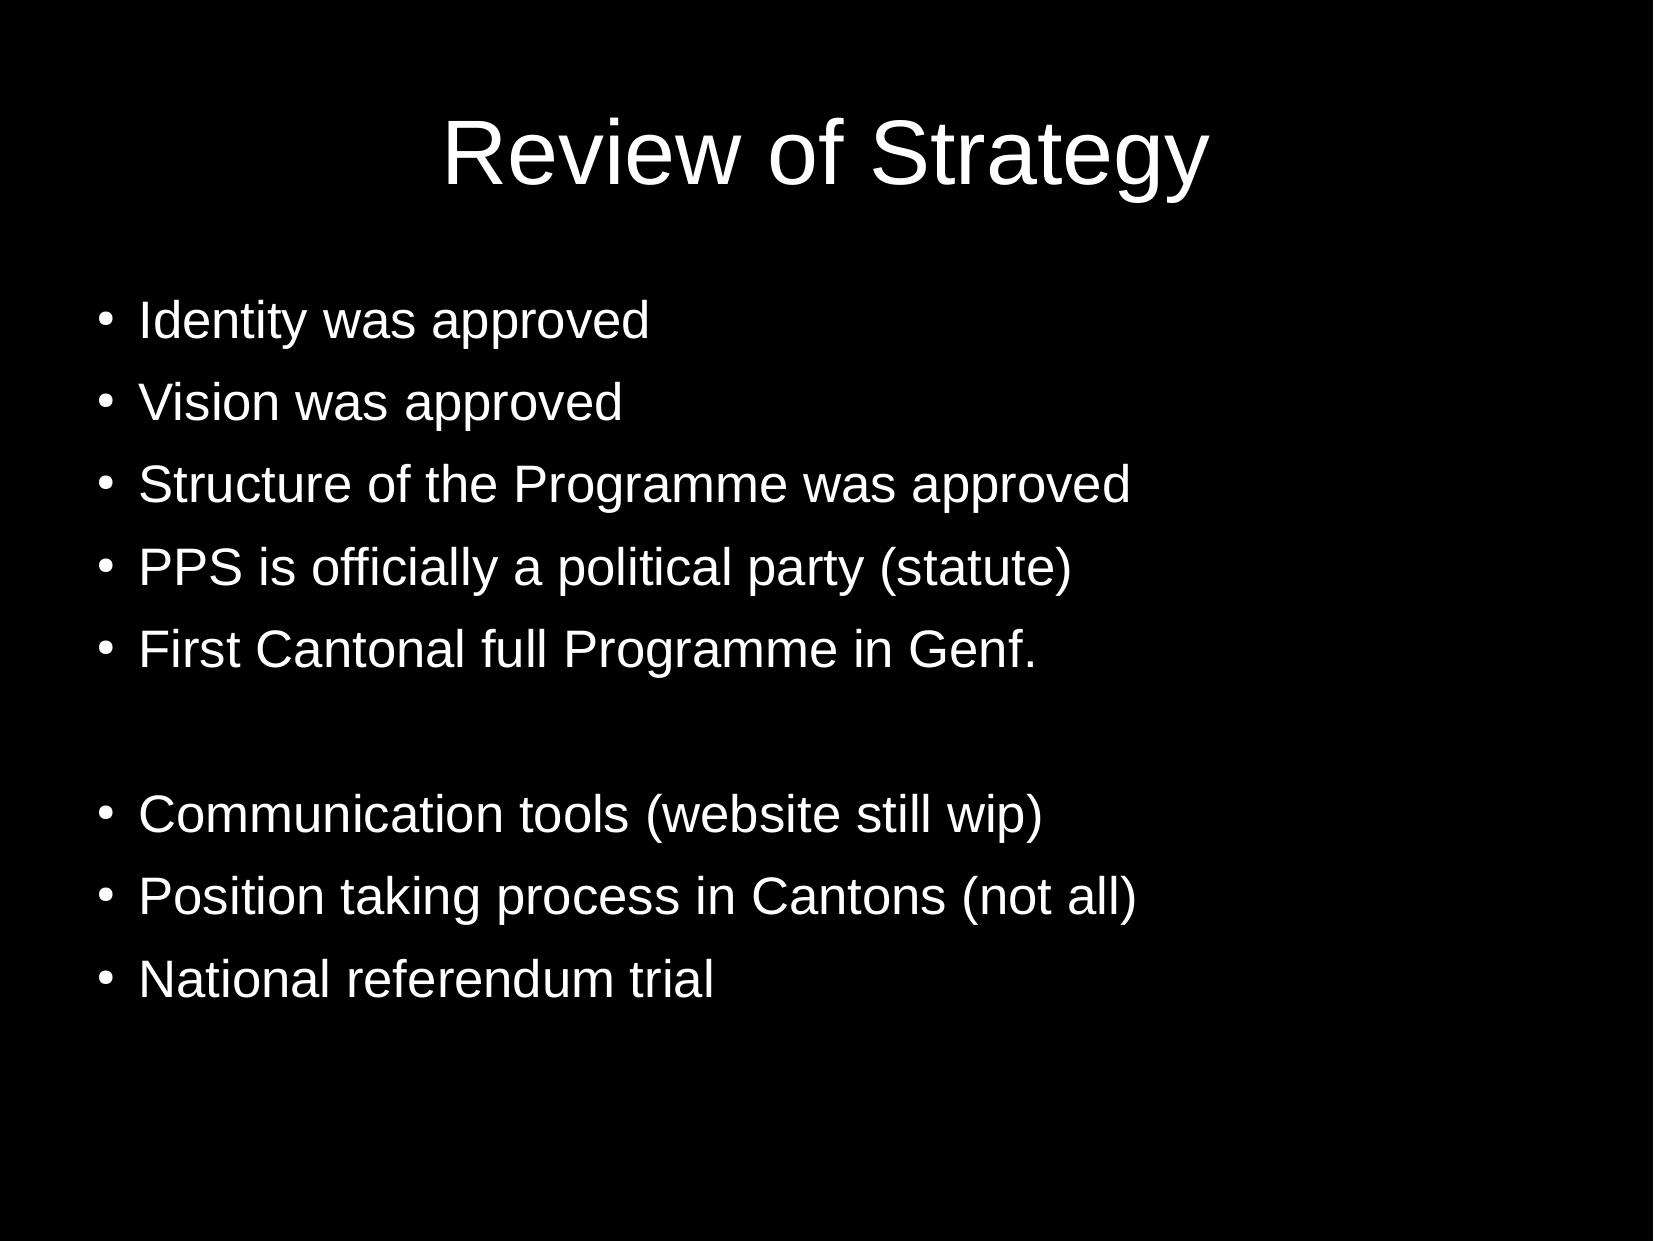

# Review of Strategy
Identity was approved
Vision was approved
Structure of the Programme was approved
PPS is officially a political party (statute)
First Cantonal full Programme in Genf.
Communication tools (website still wip)
Position taking process in Cantons (not all)
National referendum trial